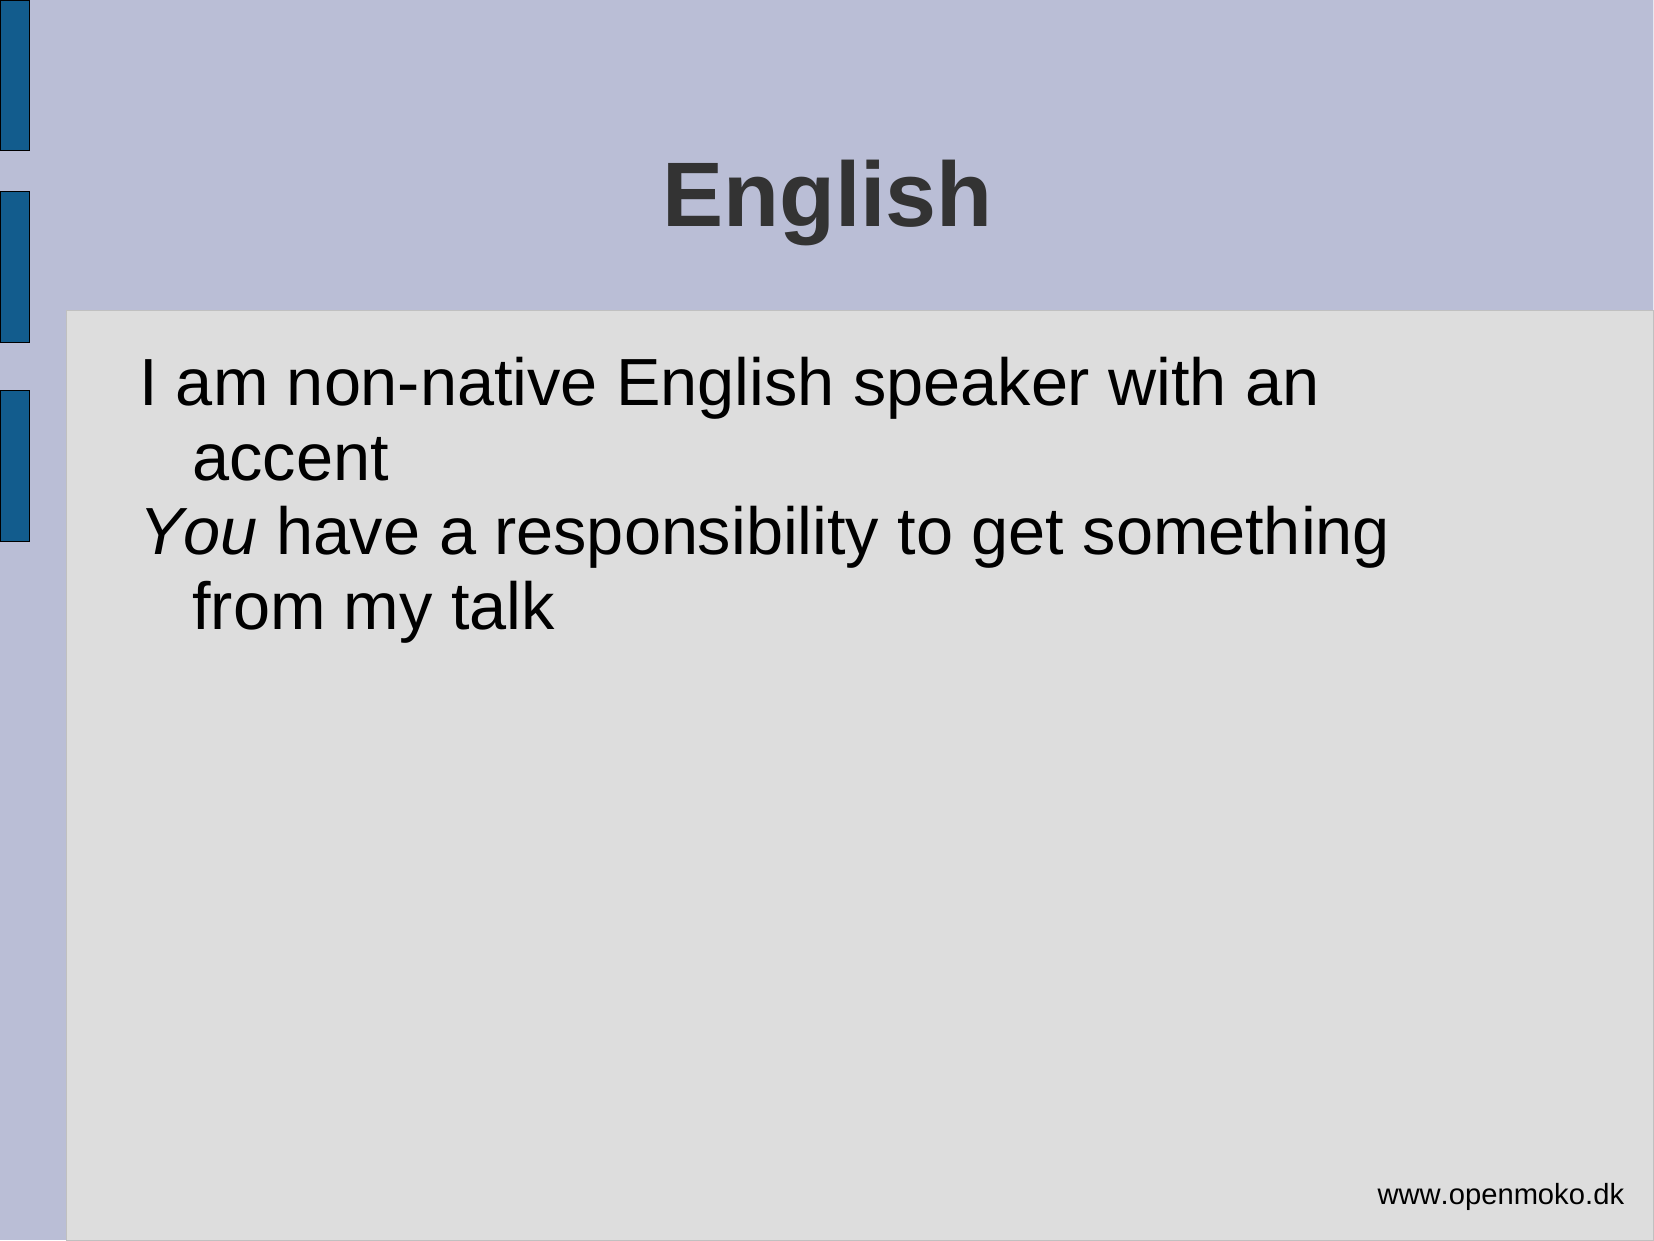

# English
I am non-native English speaker with an accent
You have a responsibility to get something from my talk